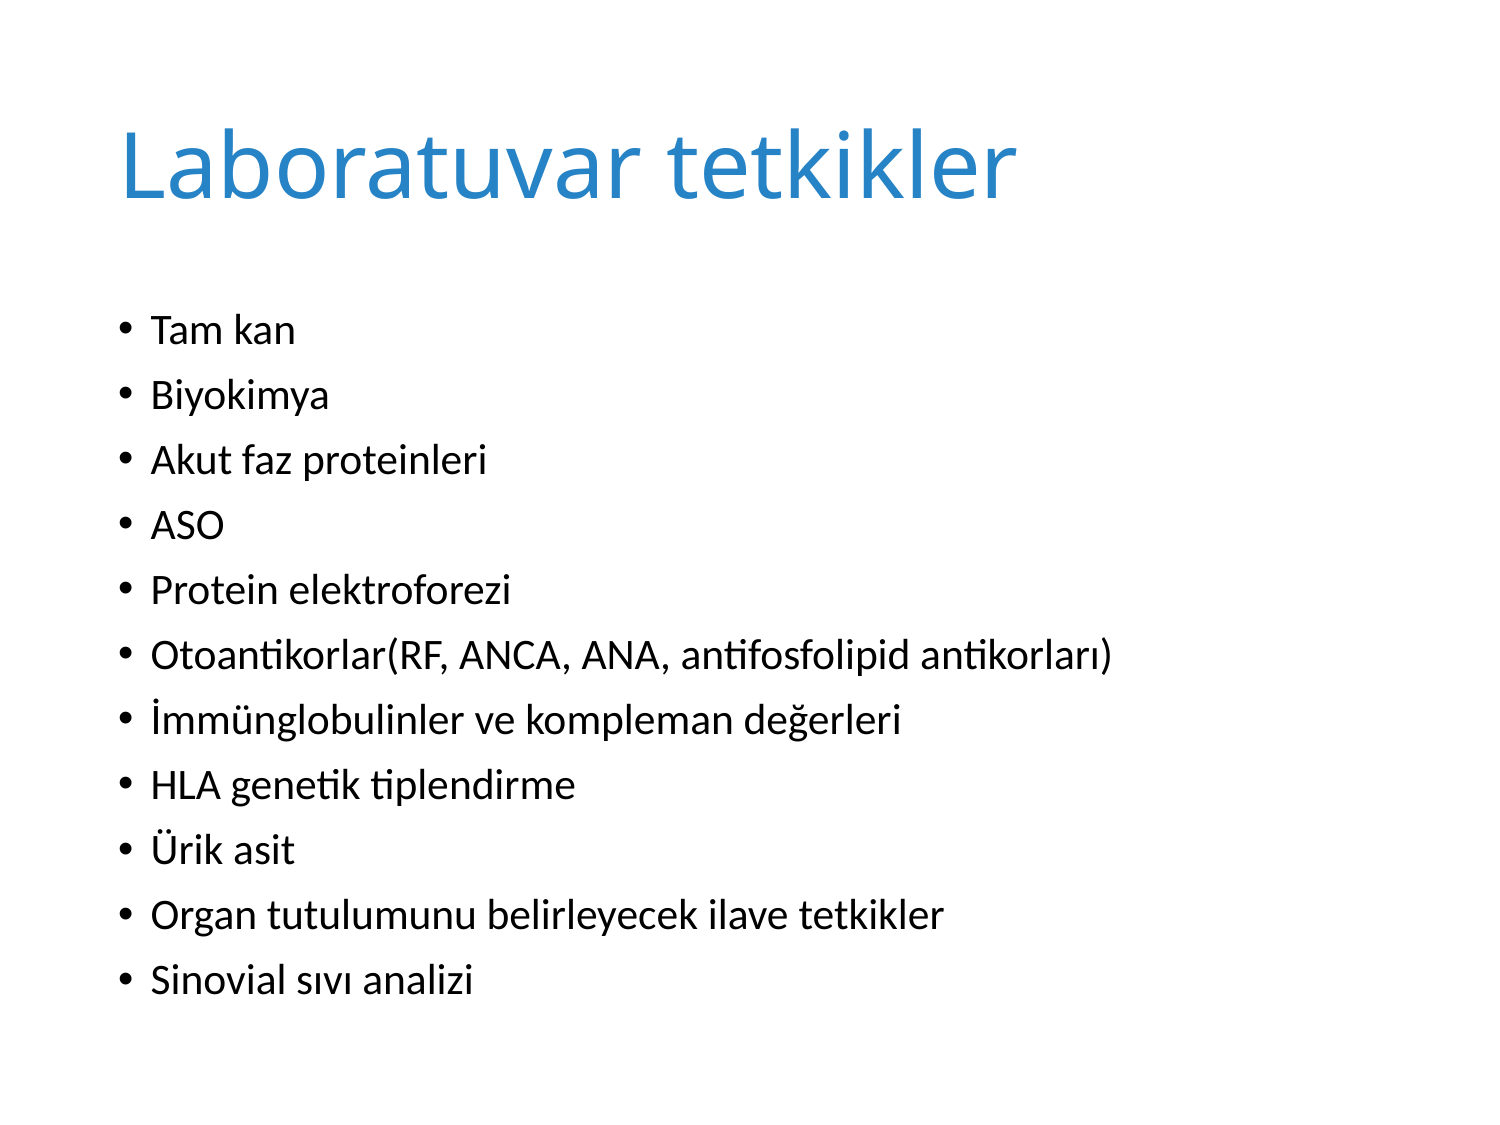

# Laboratuvar tetkikler
Tam kan
Biyokimya
Akut faz proteinleri
ASO
Protein elektroforezi
Otoantikorlar(RF, ANCA, ANA, antifosfolipid antikorları)
İmmünglobulinler ve kompleman değerleri
HLA genetik tiplendirme
Ürik asit
Organ tutulumunu belirleyecek ilave tetkikler
Sinovial sıvı analizi